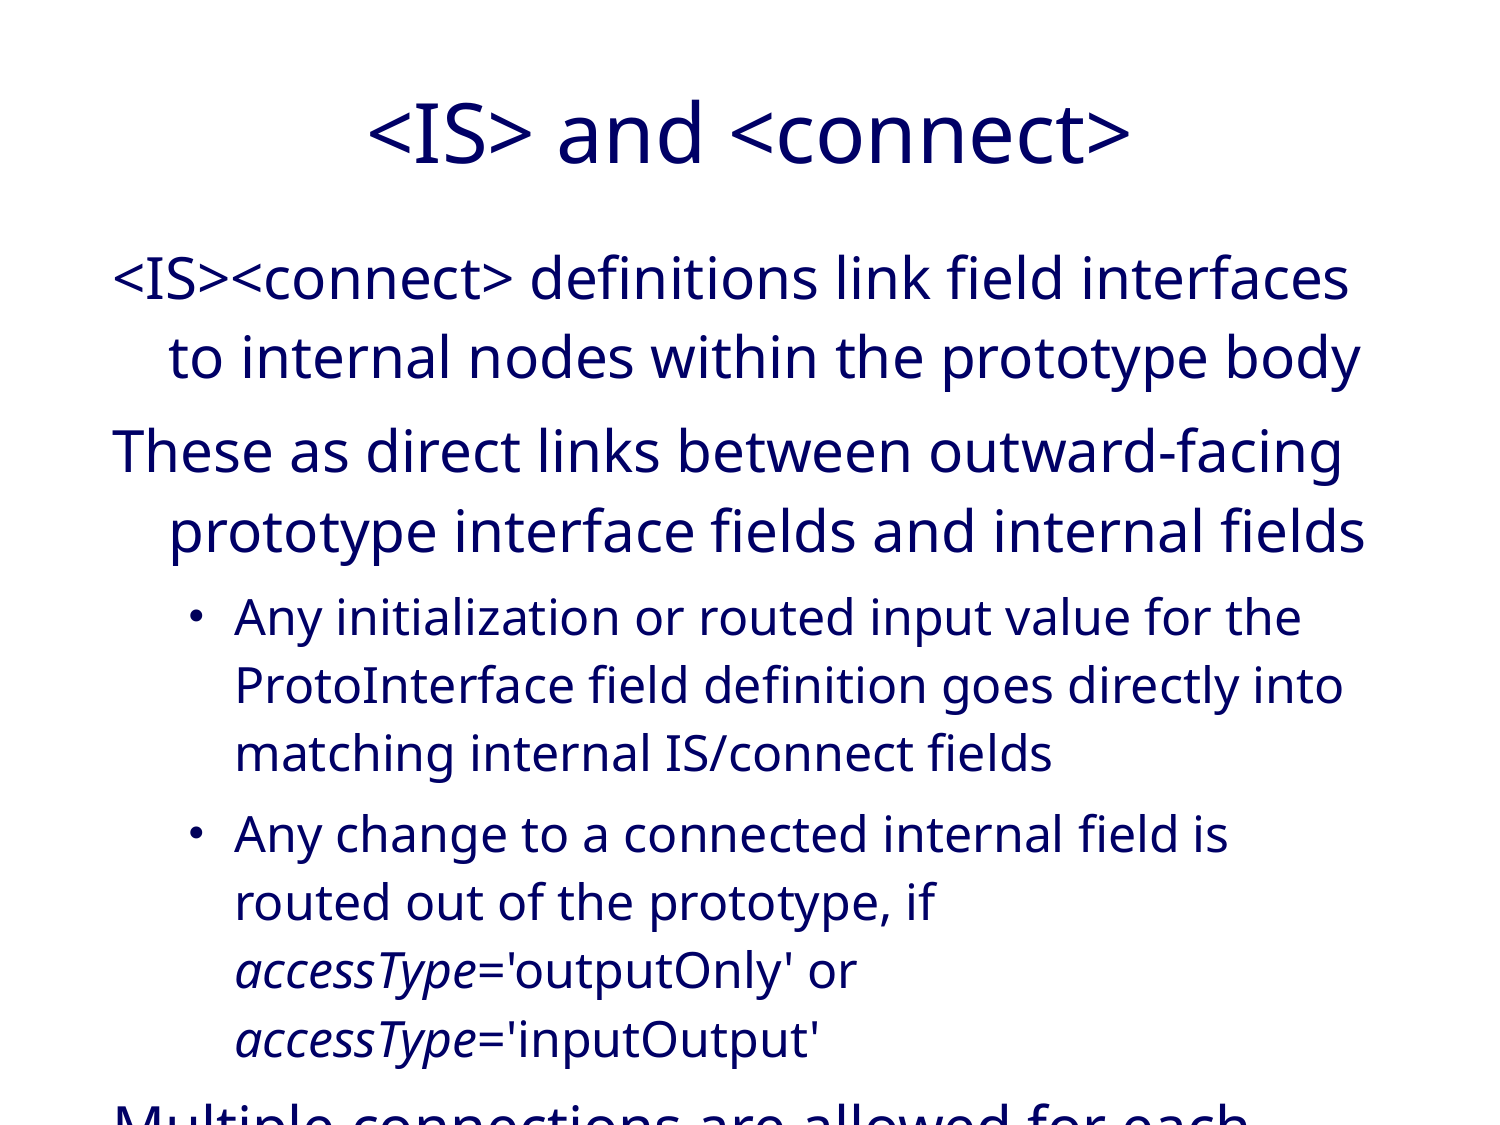

# <IS> and <connect>
<IS><connect> definitions link field interfaces to internal nodes within the prototype body
These as direct links between outward-facing prototype interface fields and internal fields
Any initialization or routed input value for the ProtoInterface field definition goes directly into matching internal IS/connect fields
Any change to a connected internal field is routed out of the prototype, if accessType='outputOnly' or accessType='inputOutput'
Multiple connections are allowed for each node and for field, both for inputs and for outputs